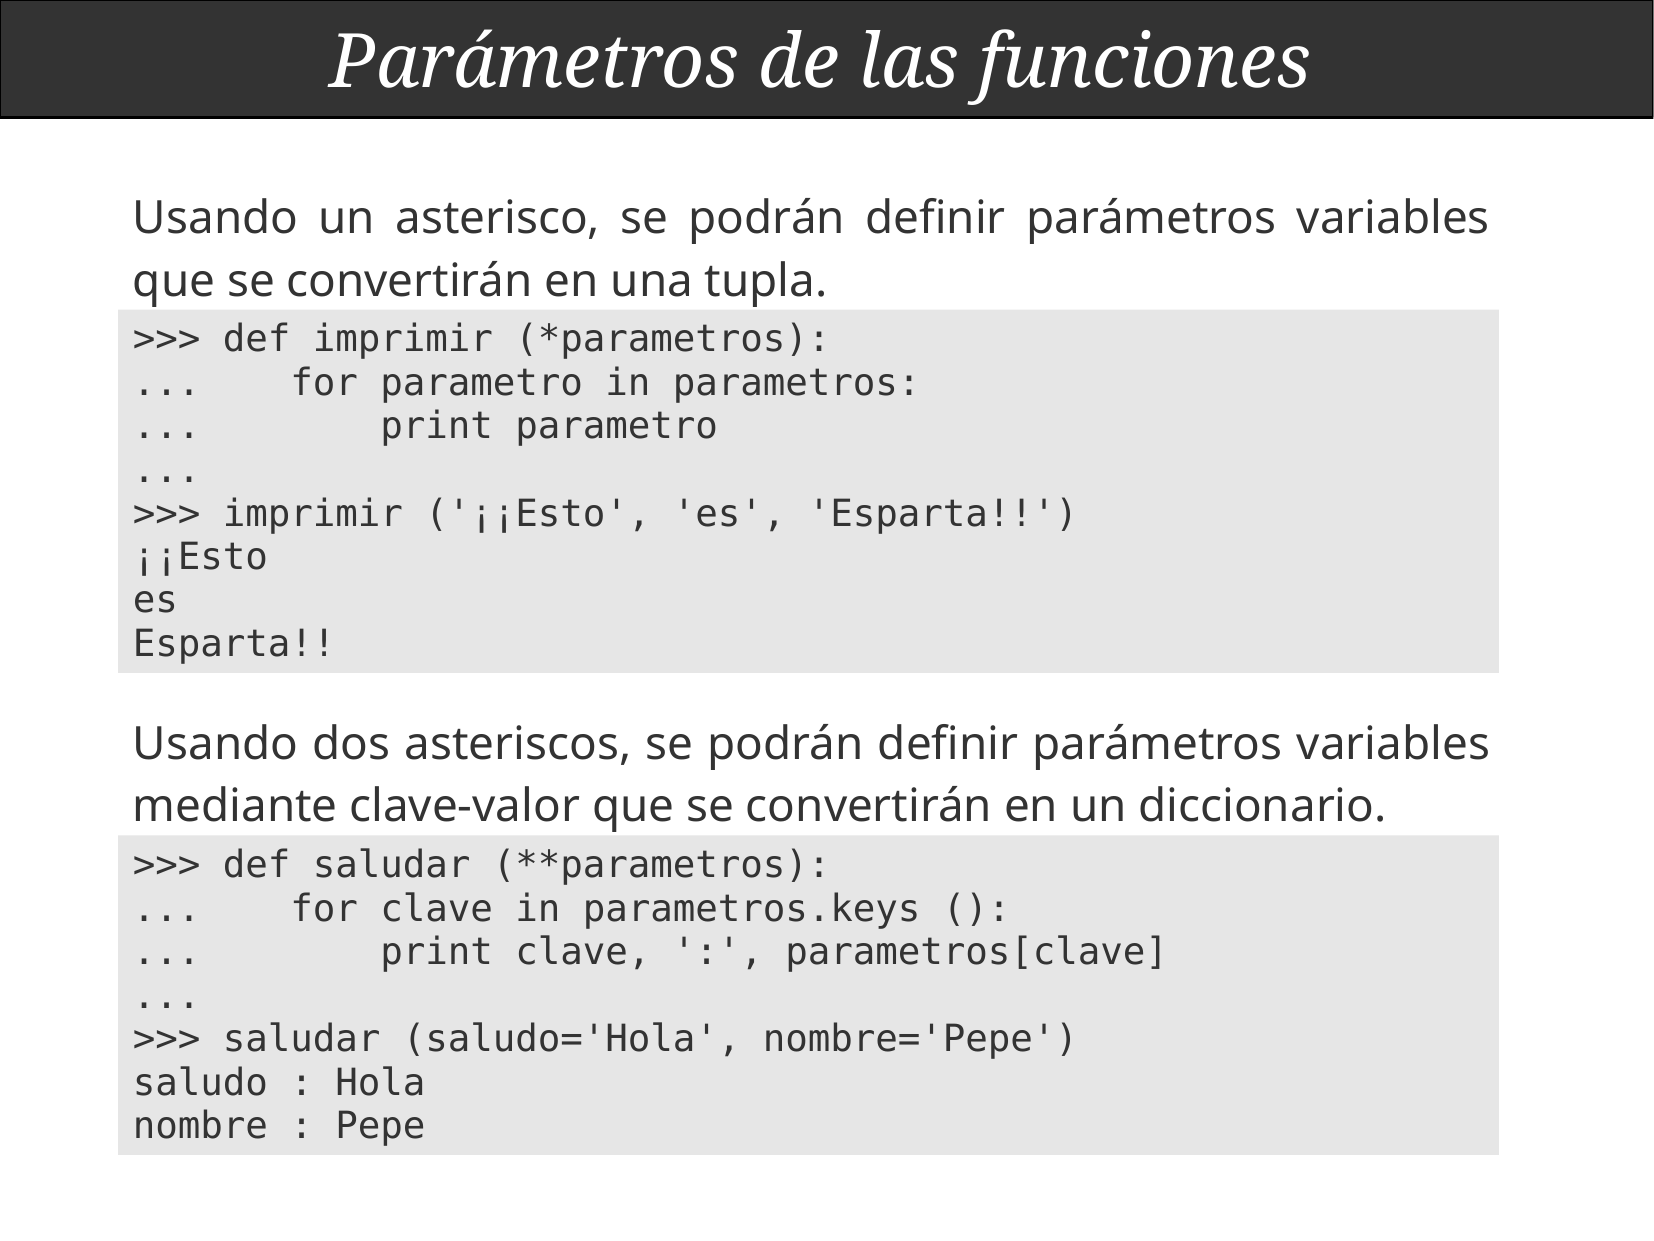

Parámetros de las funciones
Usando un asterisco, se podrán definir parámetros variables que se convertirán en una tupla.
>>> def imprimir (*parametros):
... for parametro in parametros:
... print parametro
...
>>> imprimir ('¡¡Esto', 'es', 'Esparta!!')
¡¡Esto
es
Esparta!!
Usando dos asteriscos, se podrán definir parámetros variables mediante clave-valor que se convertirán en un diccionario.
>>> def saludar (**parametros):
... for clave in parametros.keys ():
... print clave, ':', parametros[clave]
...
>>> saludar (saludo='Hola', nombre='Pepe')
saludo : Hola
nombre : Pepe